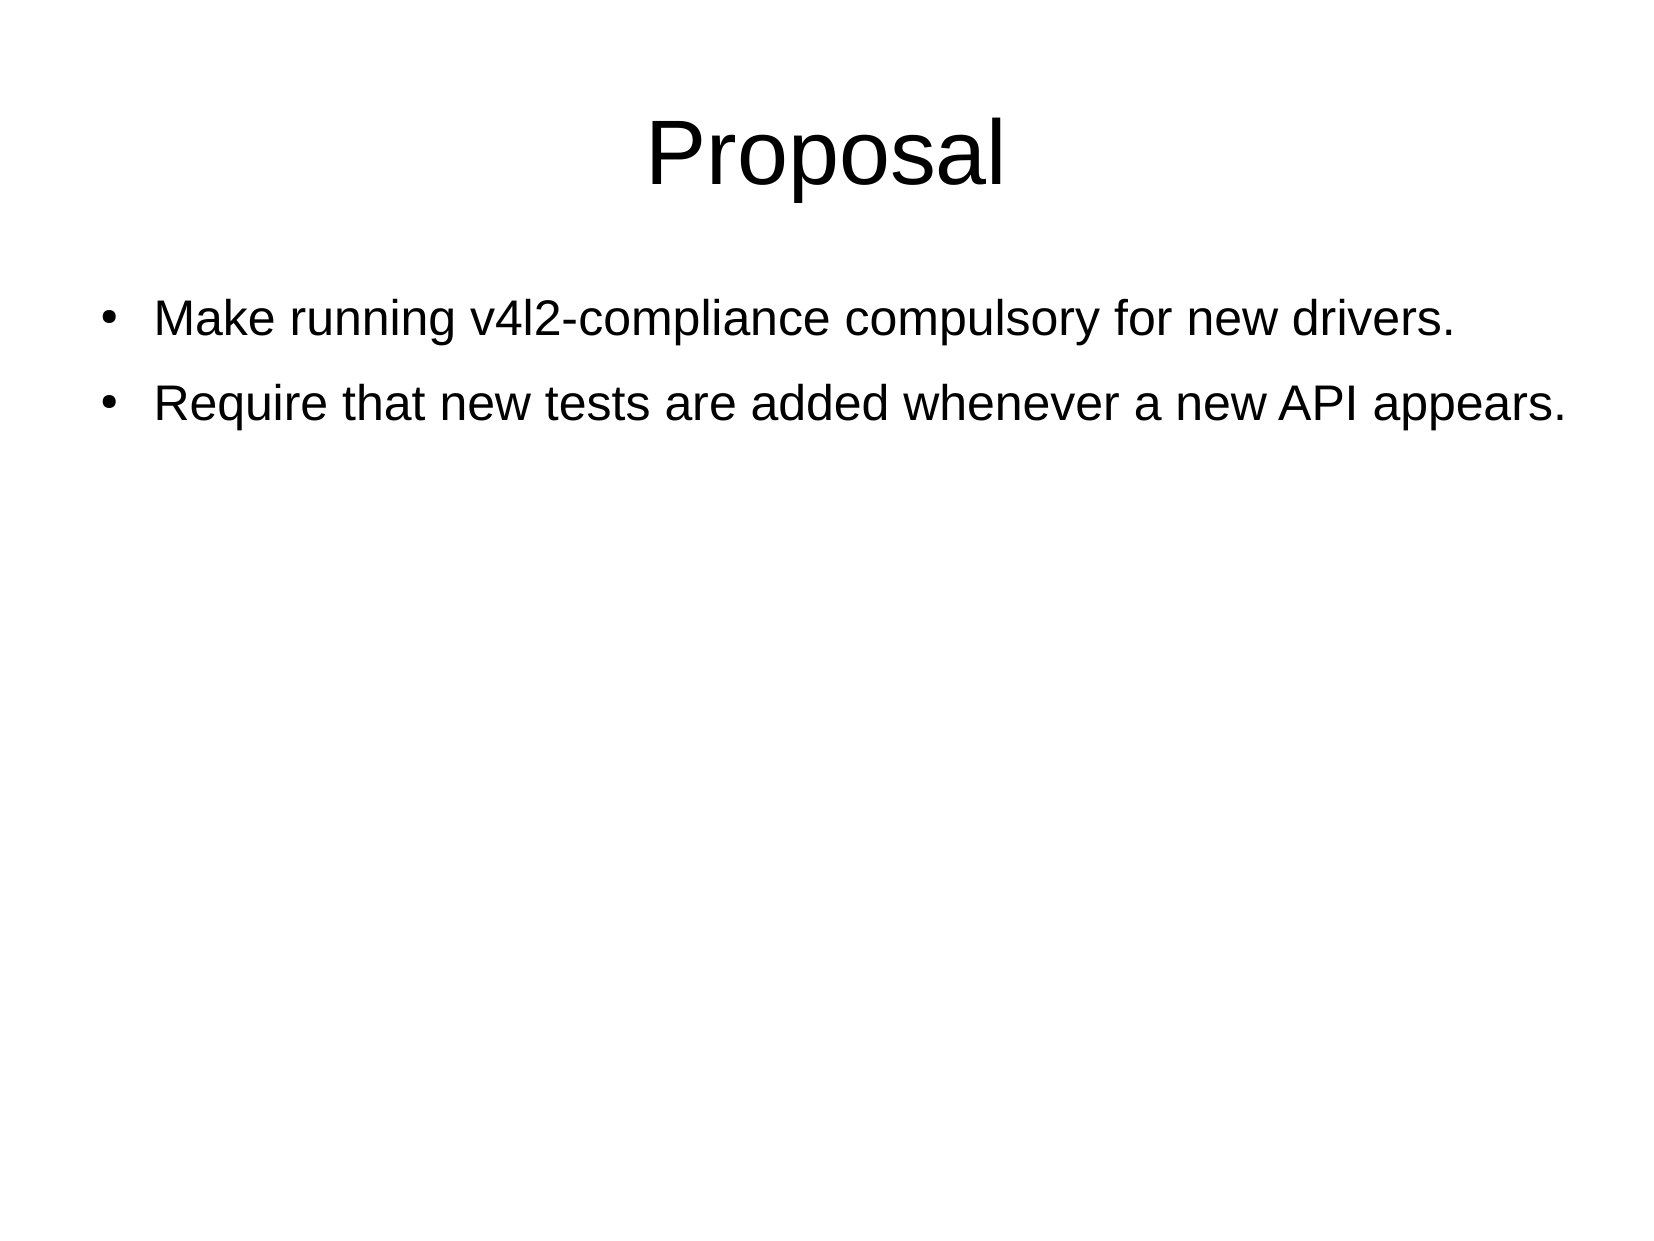

# Proposal
Make running v4l2-compliance compulsory for new drivers.
Require that new tests are added whenever a new API appears.